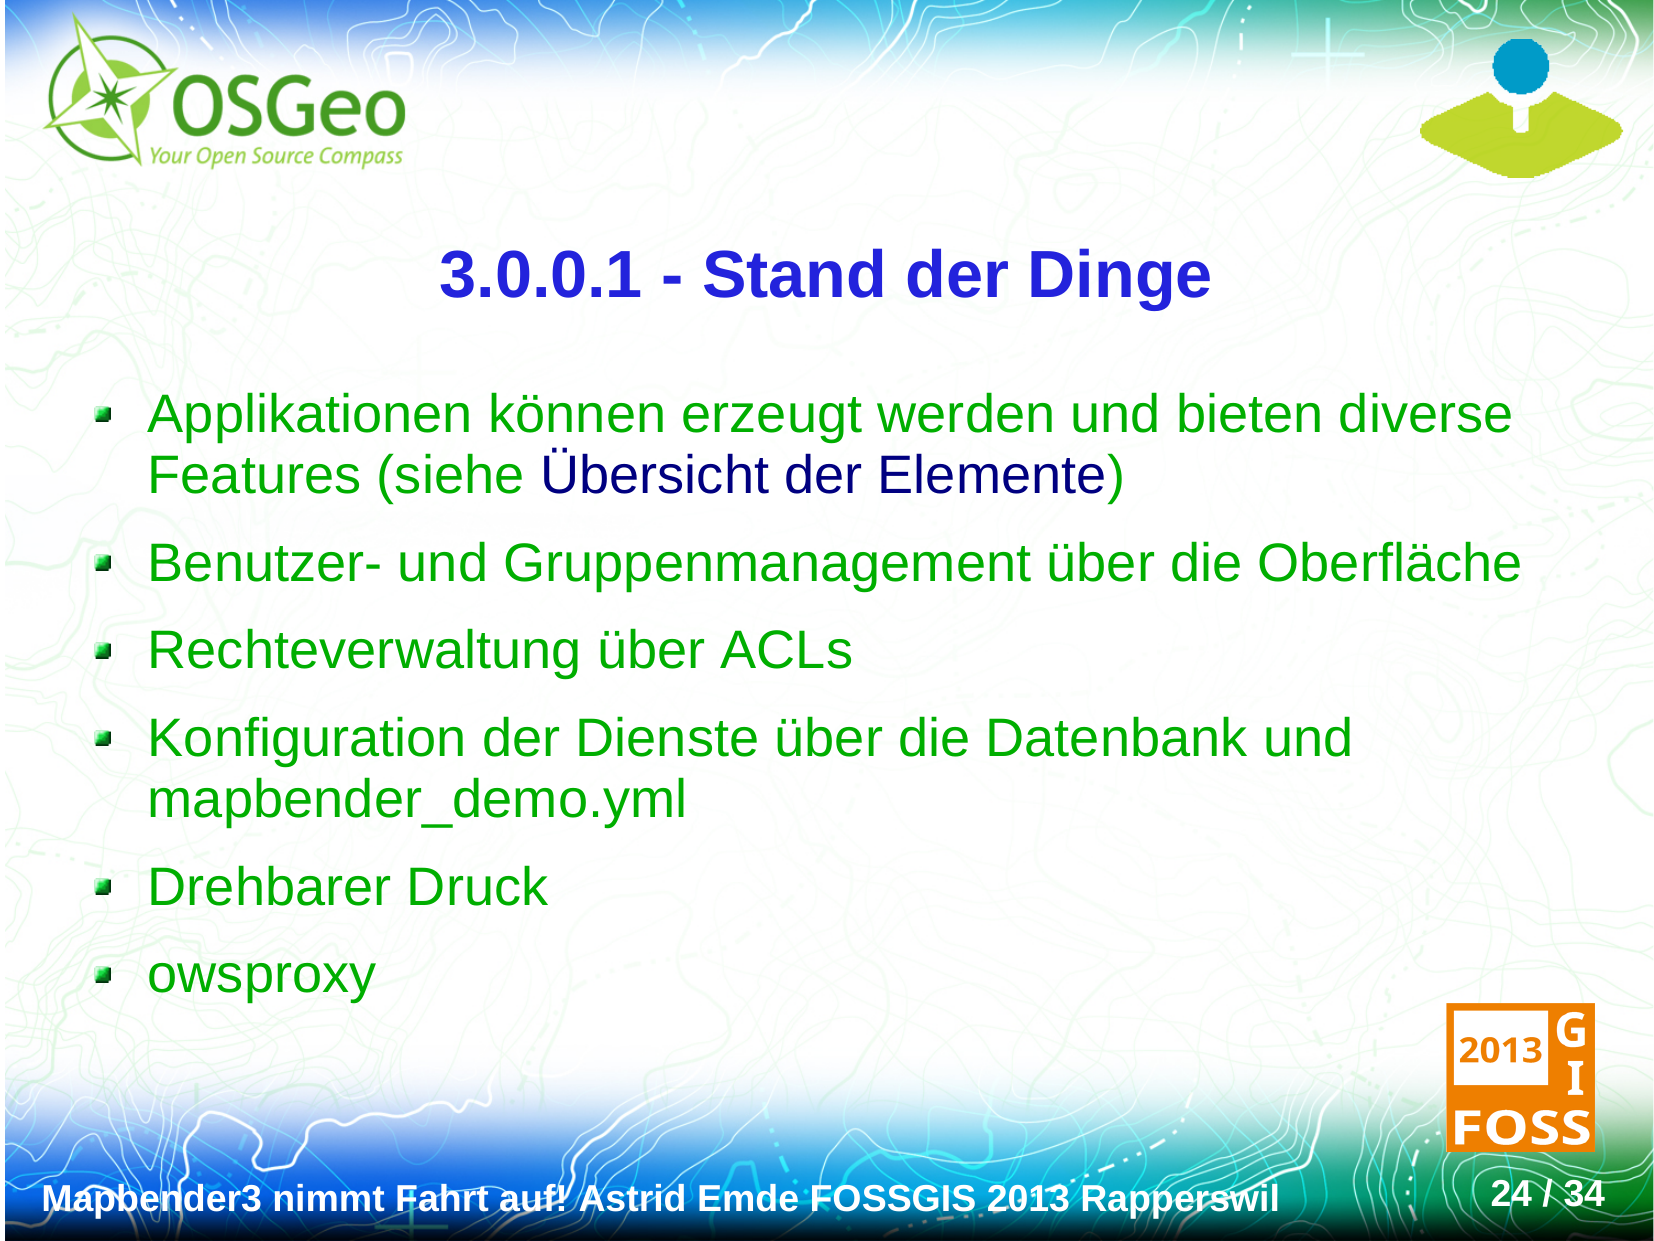

# 3.0.0.1 - Stand der Dinge
Applikationen können erzeugt werden und bieten diverse Features (siehe Übersicht der Elemente)
Benutzer- und Gruppenmanagement über die Oberfläche
Rechteverwaltung über ACLs
Konfiguration der Dienste über die Datenbank und mapbender_demo.yml
Drehbarer Druck
owsproxy